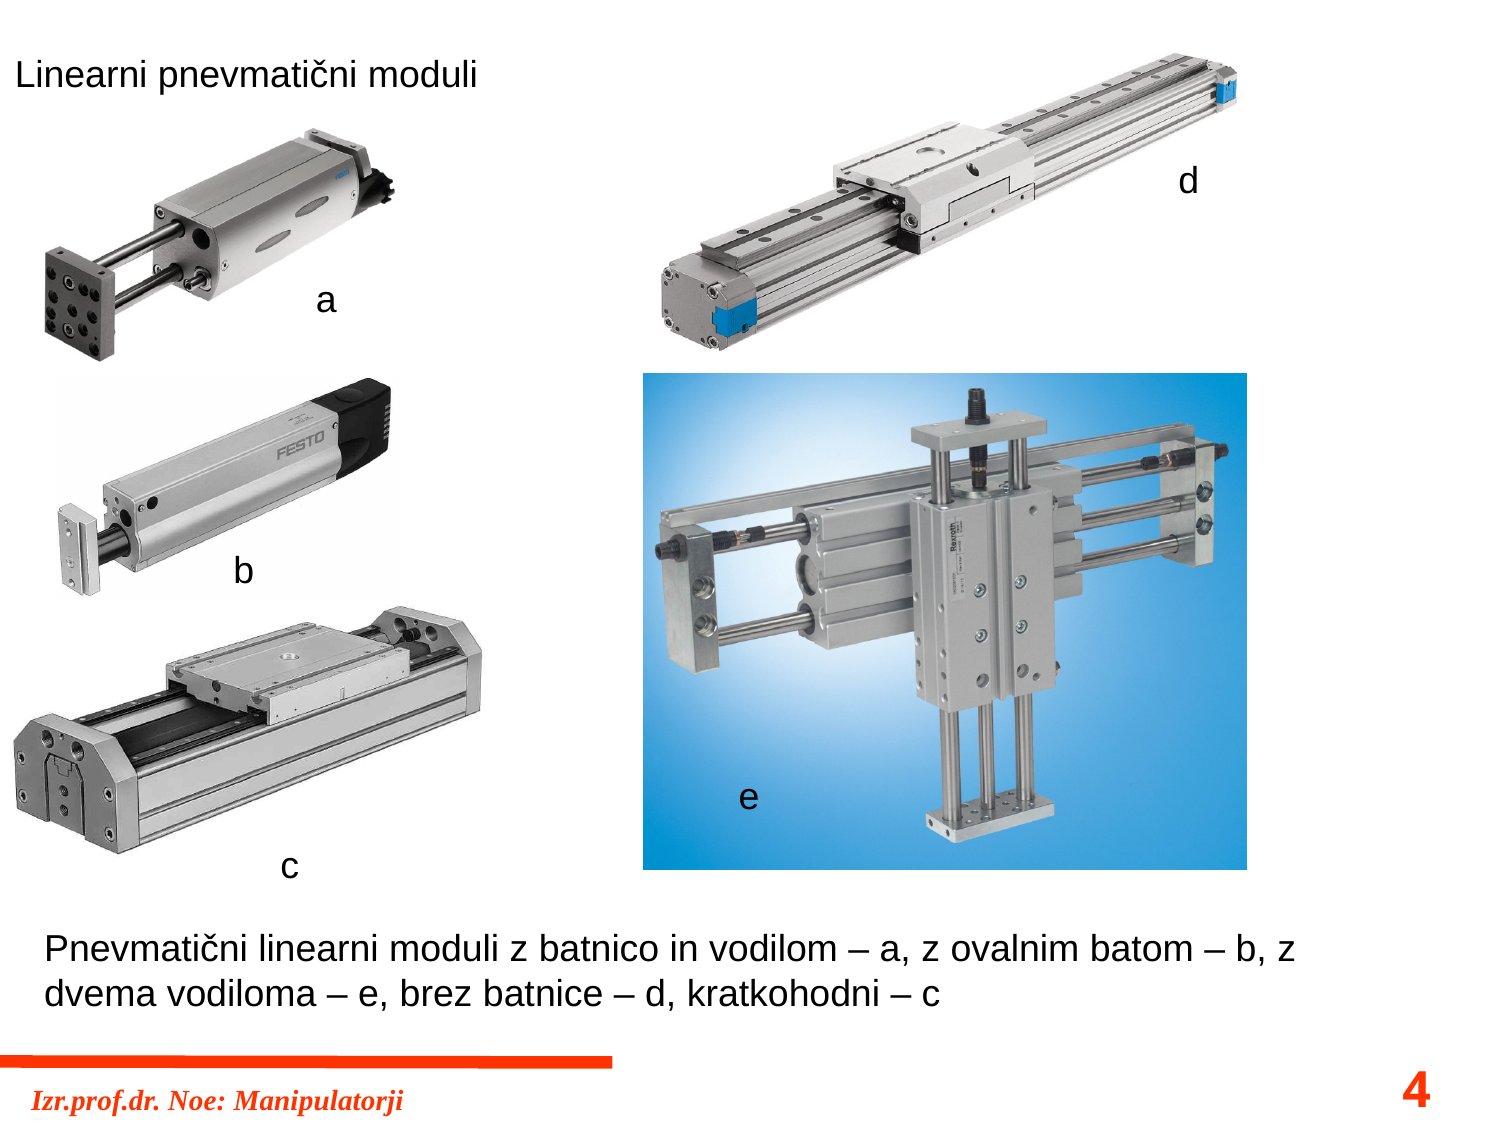

Linearni pnevmatični moduli
d
a
b
e
c
Pnevmatični linearni moduli z batnico in vodilom – a, z ovalnim batom – b, z dvema vodiloma – e, brez batnice – d, kratkohodni – c